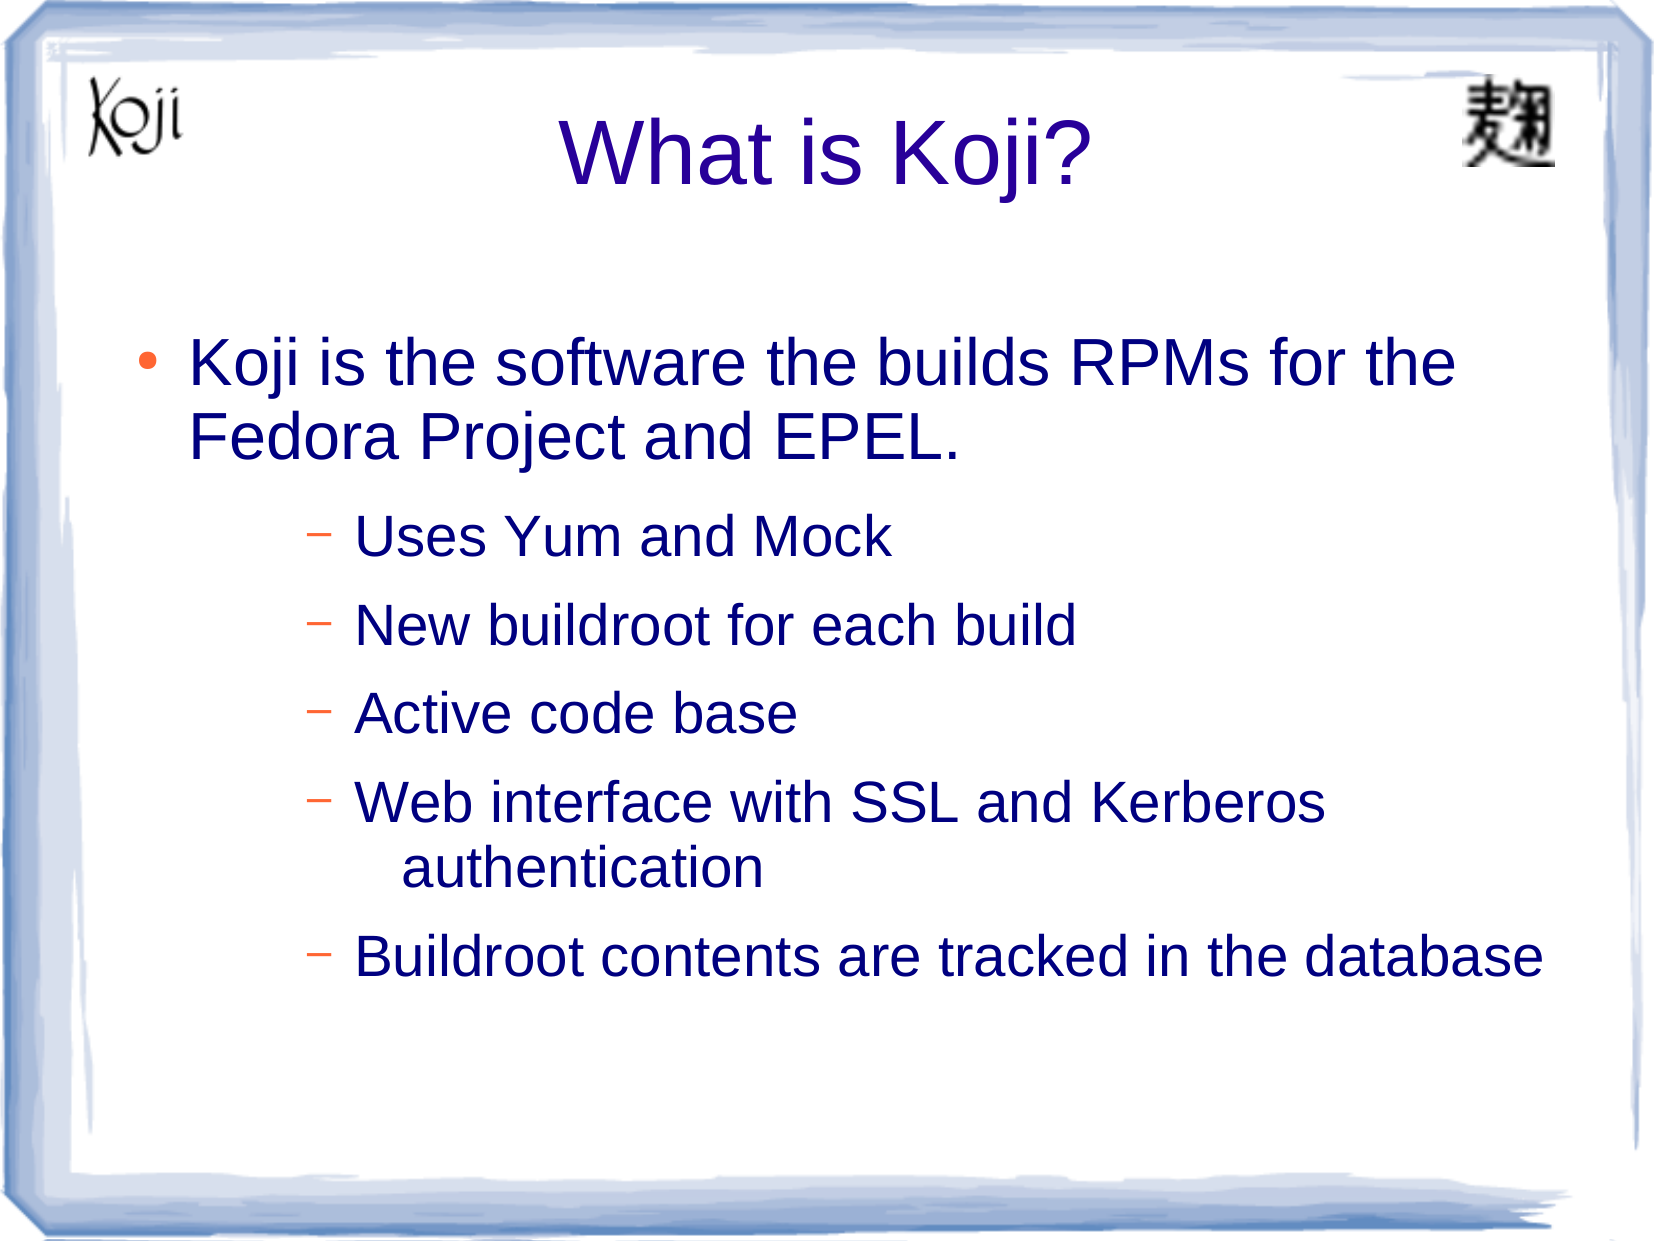

# What is Koji?
Koji is the software the builds RPMs for the Fedora Project and EPEL.
Uses Yum and Mock
New buildroot for each build
Active code base
Web interface with SSL and Kerberos authentication
Buildroot contents are tracked in the database